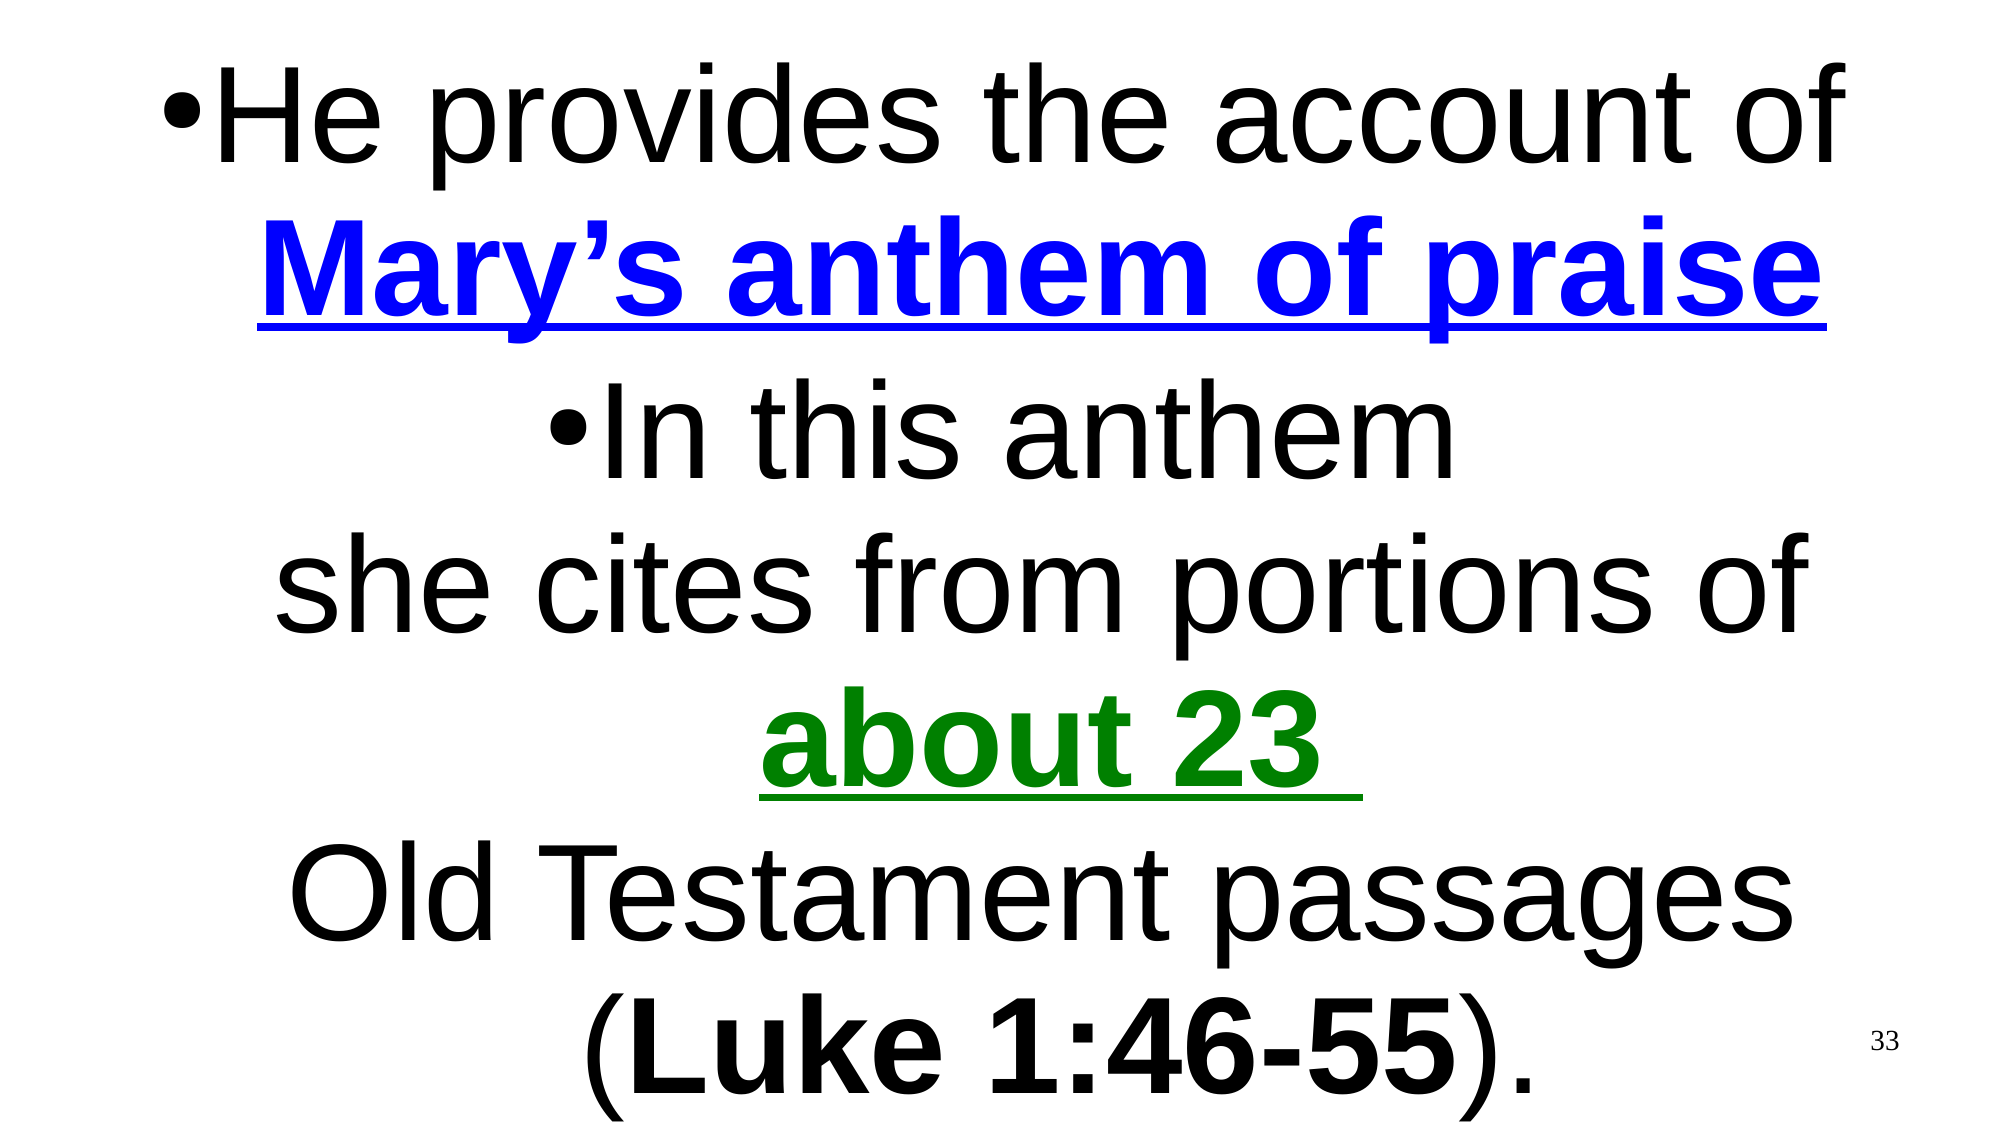

# He provides the account of Mary’s anthem of praise
In this anthem
she cites from portions of
about 23
Old Testament passages
(Luke 1:46-55).
33